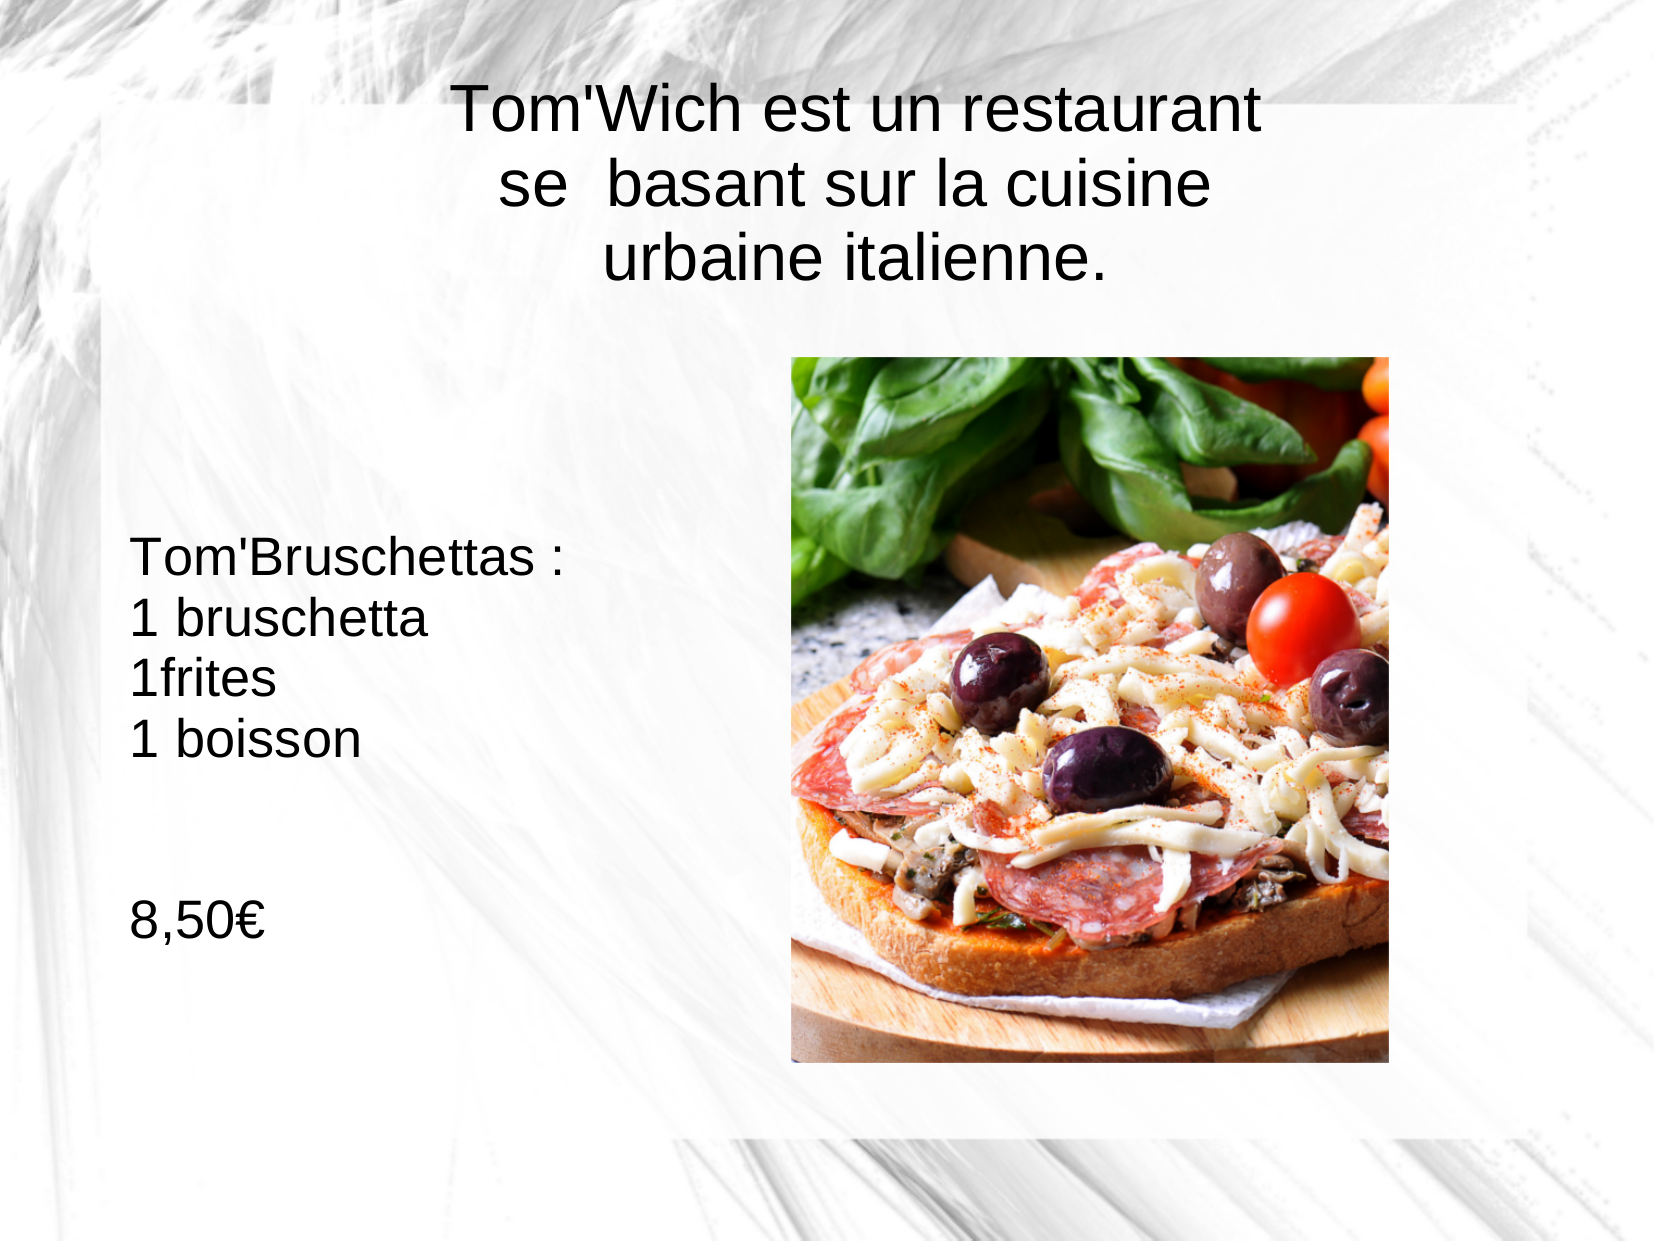

# Tom'Wich est un restaurant
se basant sur la cuisine
urbaine italienne.
Tom'Bruschettas :
1 bruschetta
1frites
1 boisson
8,50€